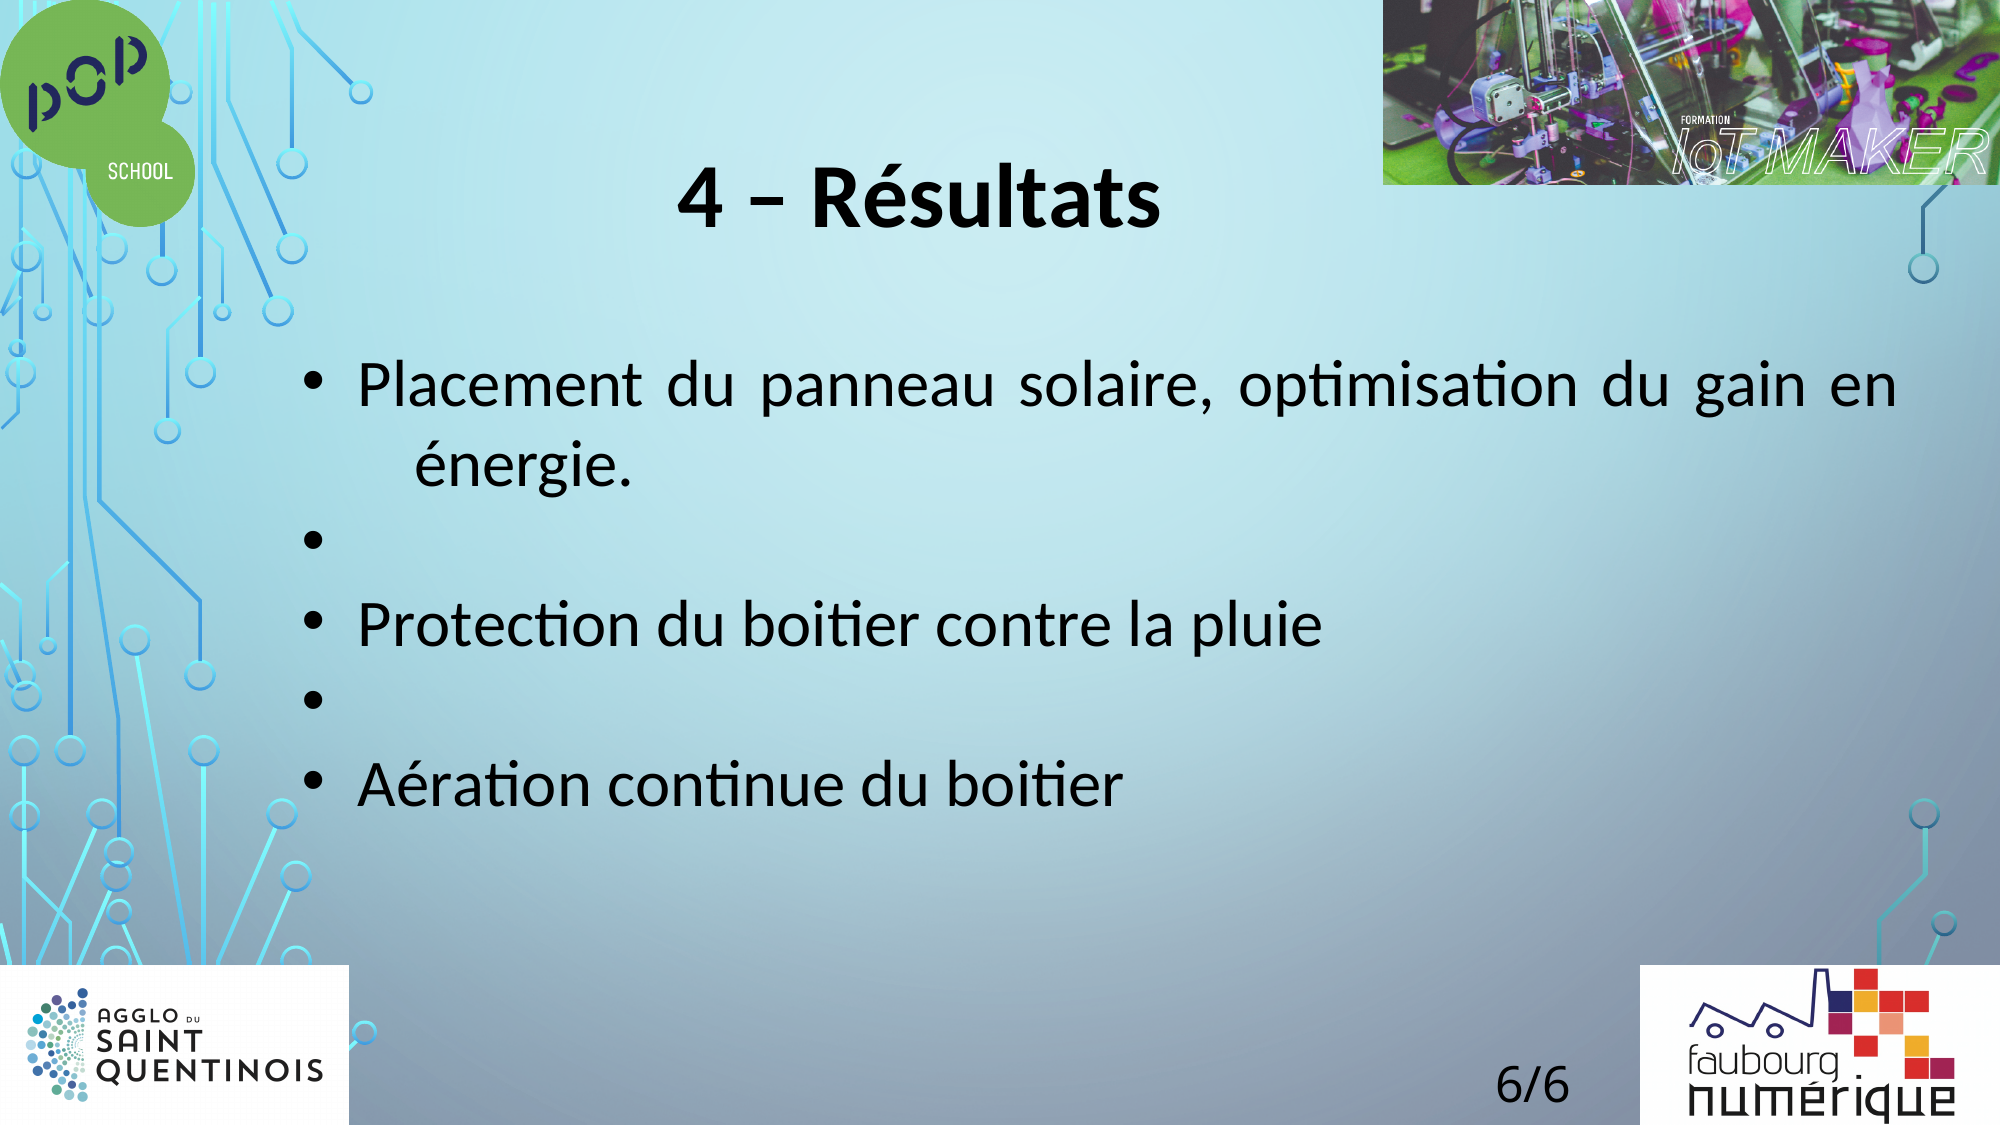

4 – Résultats
Placement du panneau solaire, optimisation du gain en énergie.
Protection du boitier contre la pluie
Aération continue du boitier
6/6